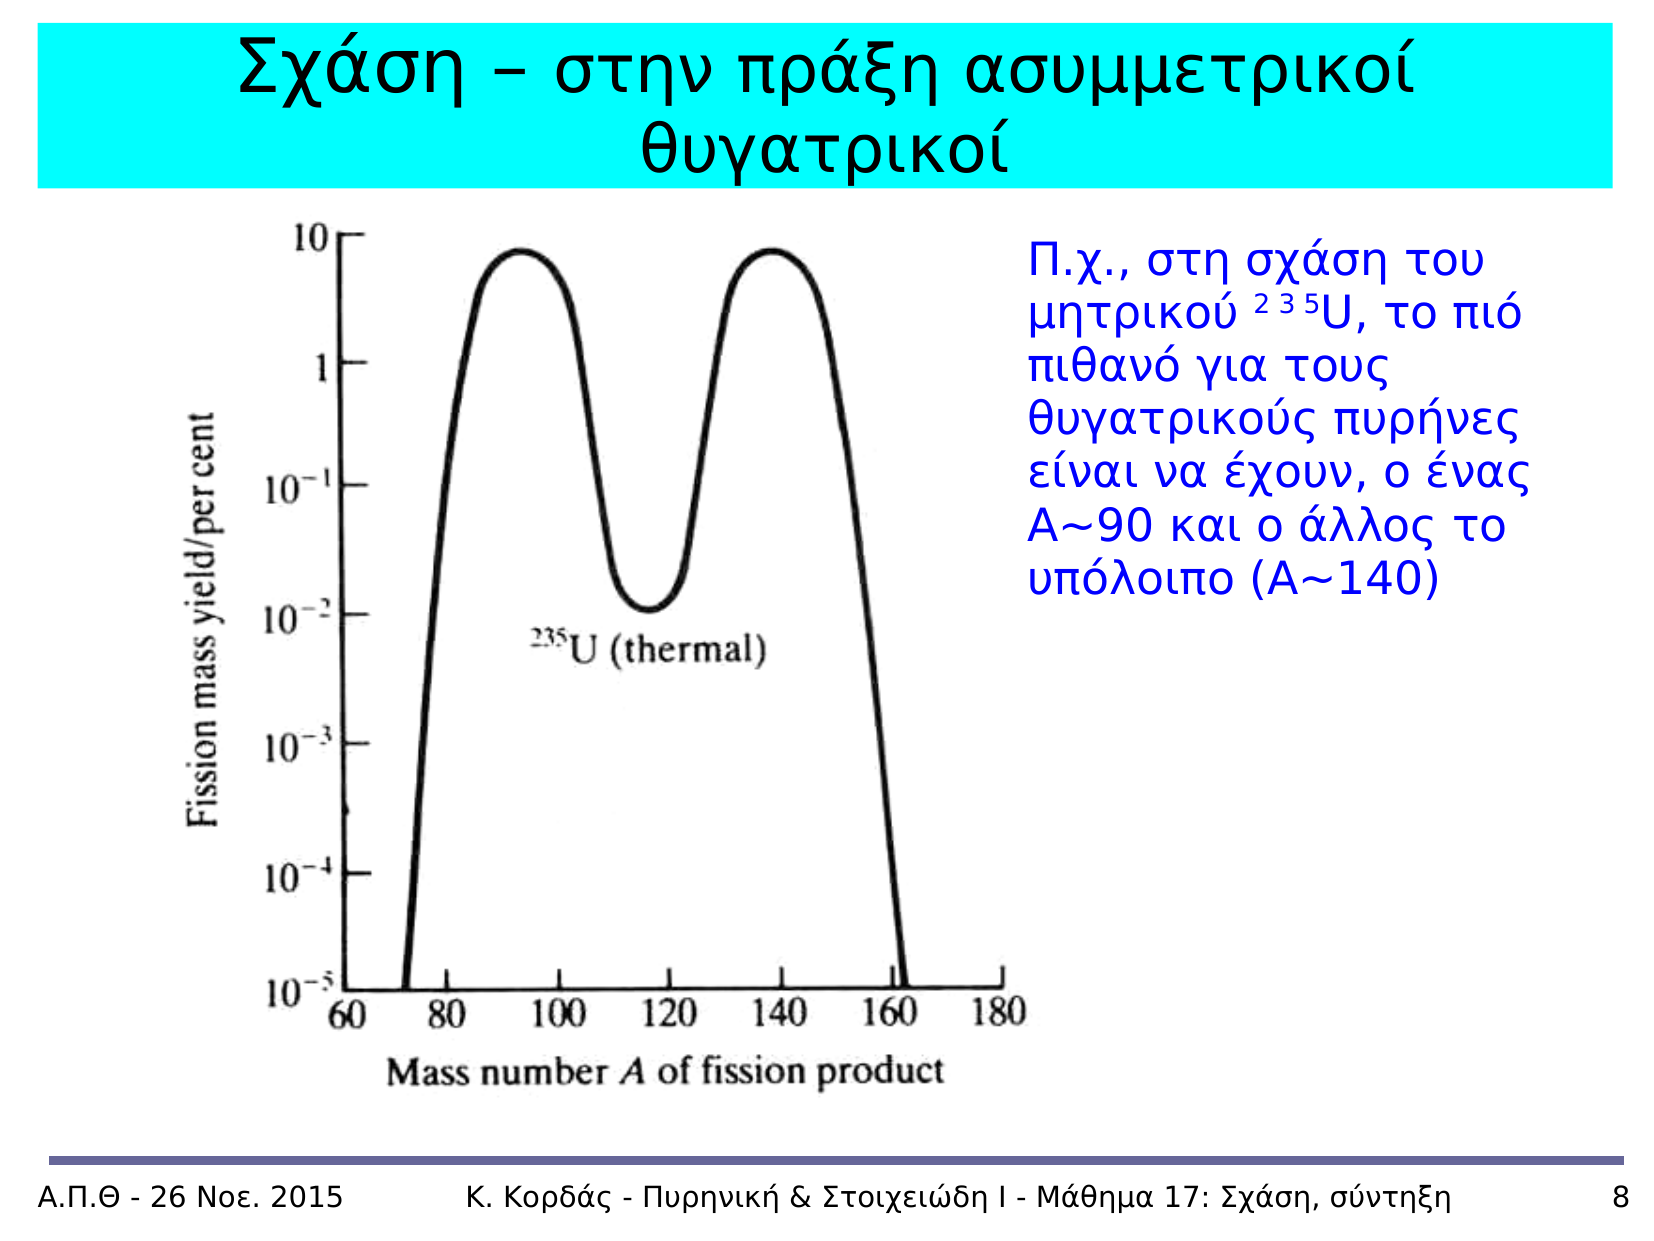

# Σχάση – στην πράξη ασυμμετρικοί θυγατρικοί
Π.χ., στη σχάση του μητρικού 2 3 5U, το πιό πιθανό για τους θυγατρικούς πυρήνες είναι να έχουν, ο ένας Α~90 και ο άλλος το υπόλοιπο (Α~140)
Α.Π.Θ - 26 Νοε. 2015
Κ. Κορδάς - Πυρηνική & Στοιχειώδη Ι - Μάθημα 17: Σχάση, σύντηξη
8